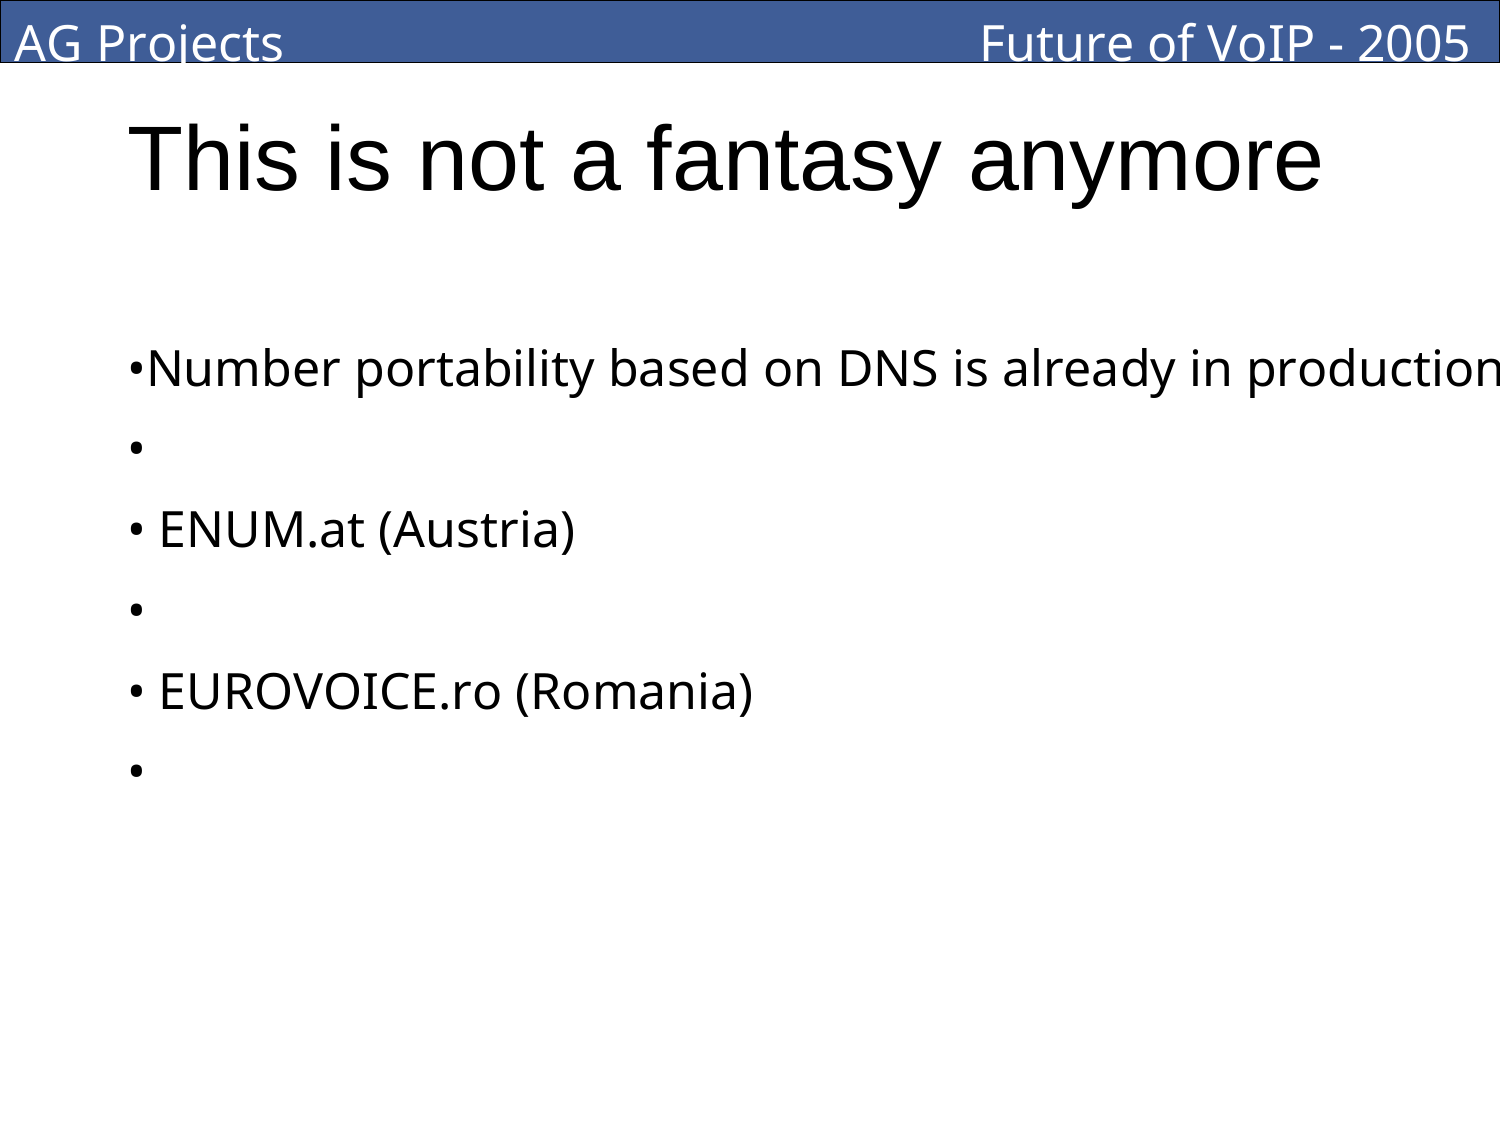

This is not a fantasy anymore
Number portability based on DNS is already in production status:
 ENUM.at (Austria)
 EUROVOICE.ro (Romania)